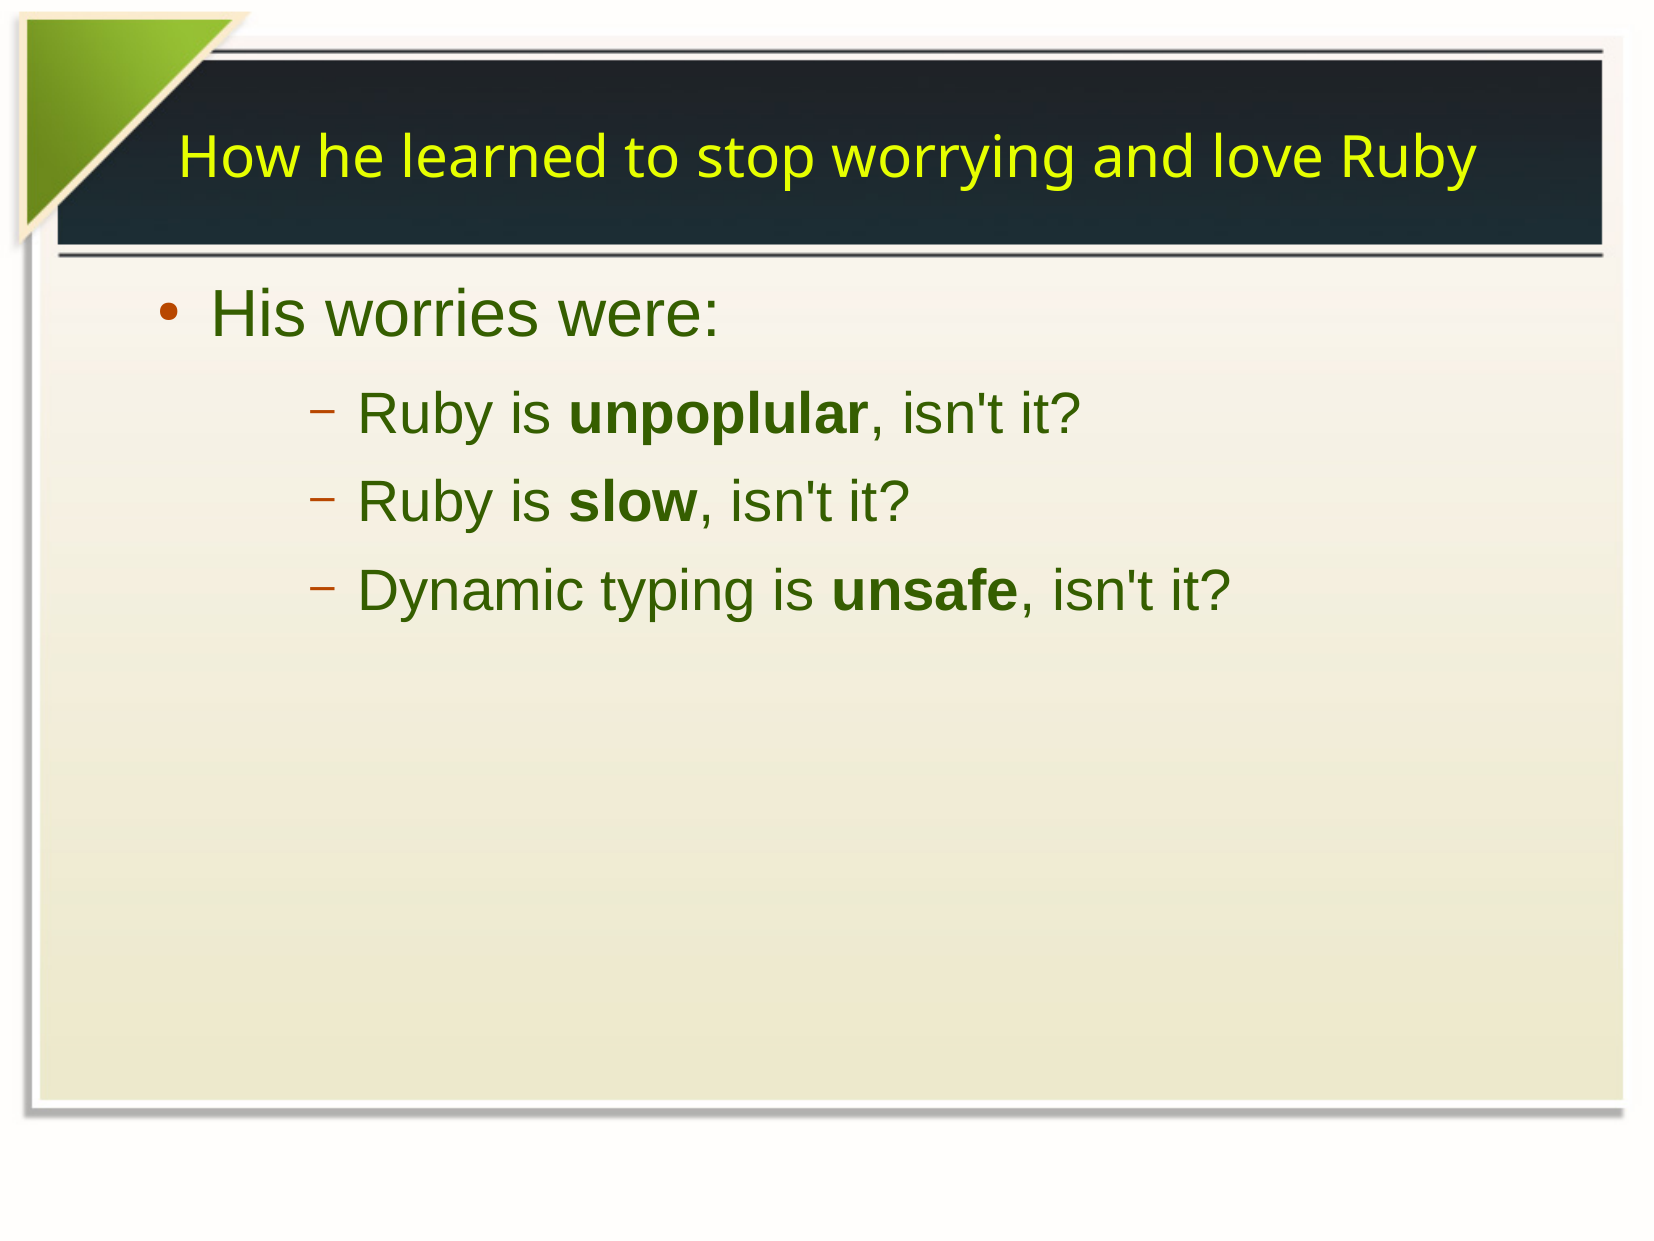

# How he learned to stop worrying and love Ruby
His worries were:
Ruby is unpoplular, isn't it?
Ruby is slow, isn't it?
Dynamic typing is unsafe, isn't it?